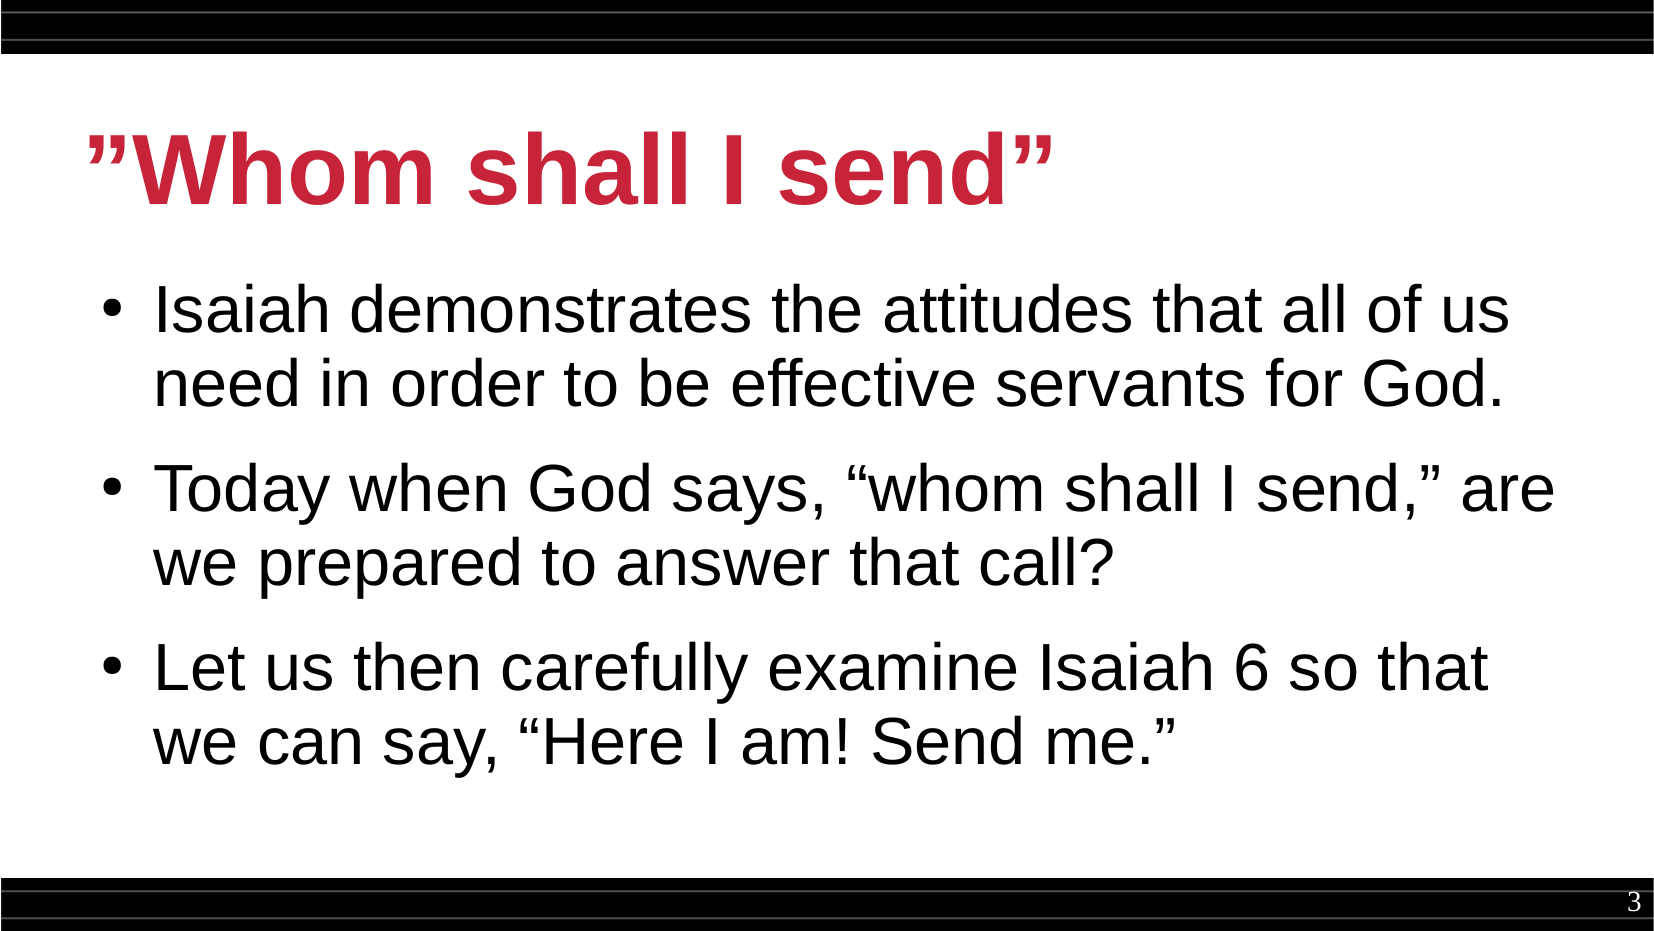

# ”Whom shall I send”
Isaiah demonstrates the attitudes that all of us need in order to be effective servants for God.
Today when God says, “whom shall I send,” are we prepared to answer that call?
Let us then carefully examine Isaiah 6 so that we can say, “Here I am! Send me.”